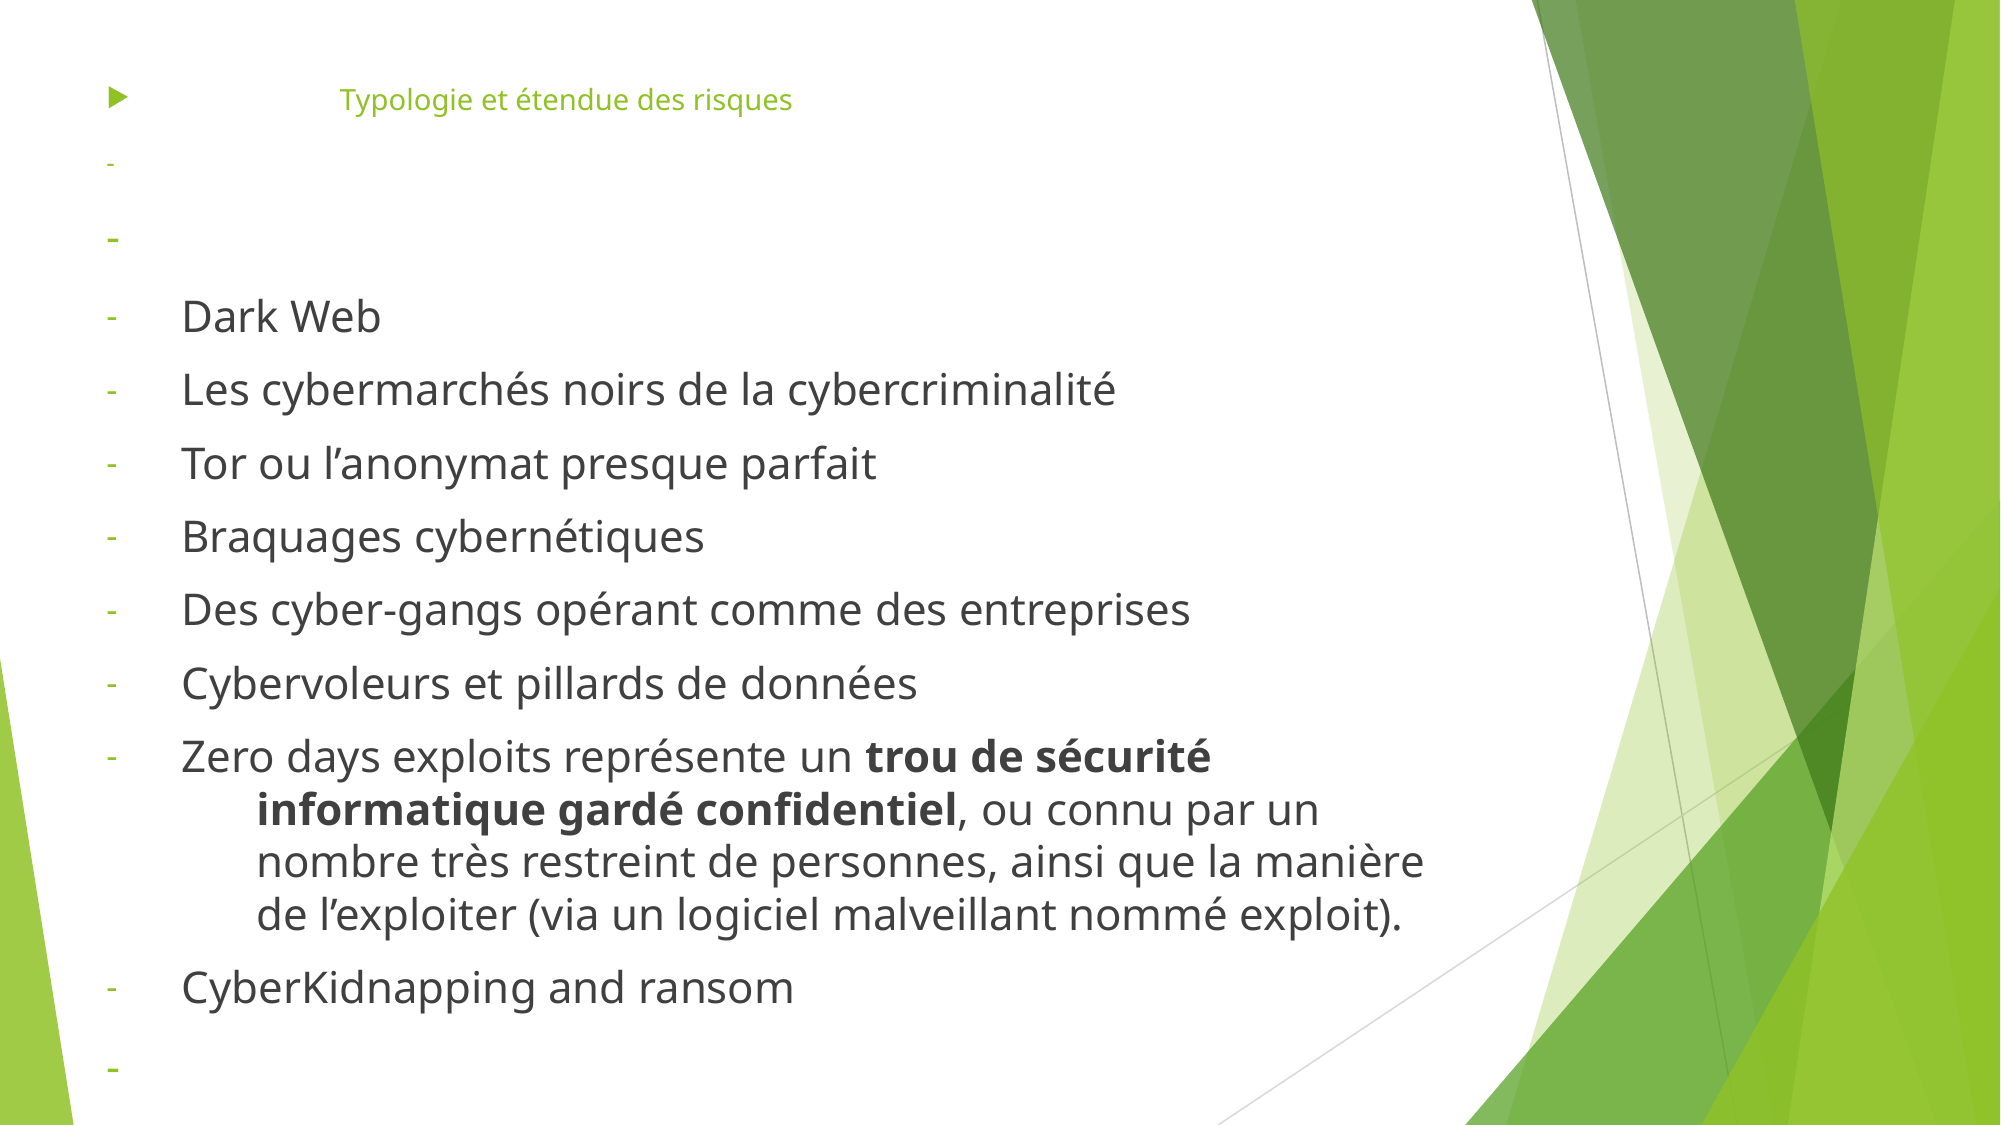

Dark Web
Les cybermarchés noirs de la cybercriminalité
Tor ou l’anonymat presque parfait
Braquages cybernétiques
Des cyber-gangs opérant comme des entreprises
Cybervoleurs et pillards de données
Zero days exploits représente un trou de sécurité informatique gardé confidentiel, ou connu par un nombre très restreint de personnes, ainsi que la manière de l’exploiter (via un logiciel malveillant nommé exploit).
CyberKidnapping and ransom
# Typologie et étendue des risques